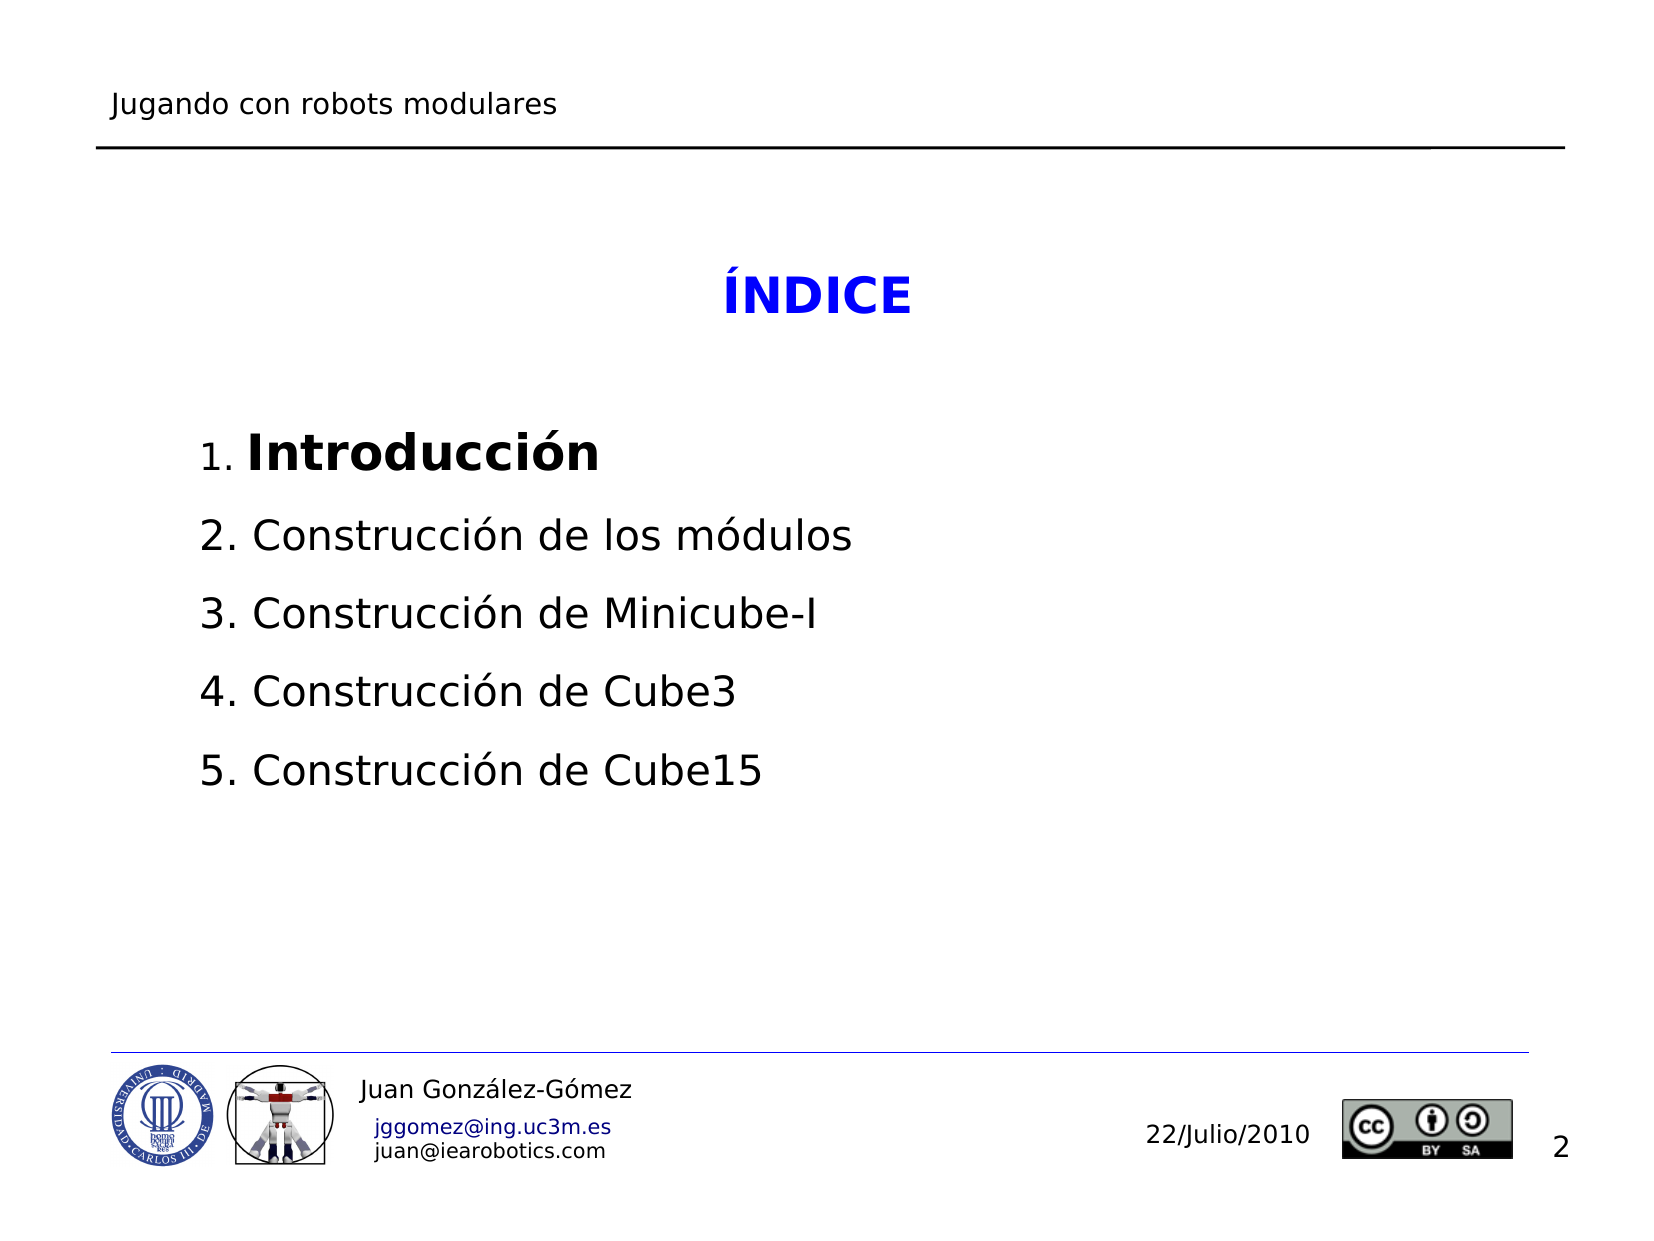

Jugando con robots modulares
ÍNDICE
 Introducción
 Construcción de los módulos
 Construcción de Minicube-I
 Construcción de Cube3
 Construcción de Cube15
Juan González-Gómez
jggomez@ing.uc3m.es
juan@iearobotics.com
 22/Julio/2010
2